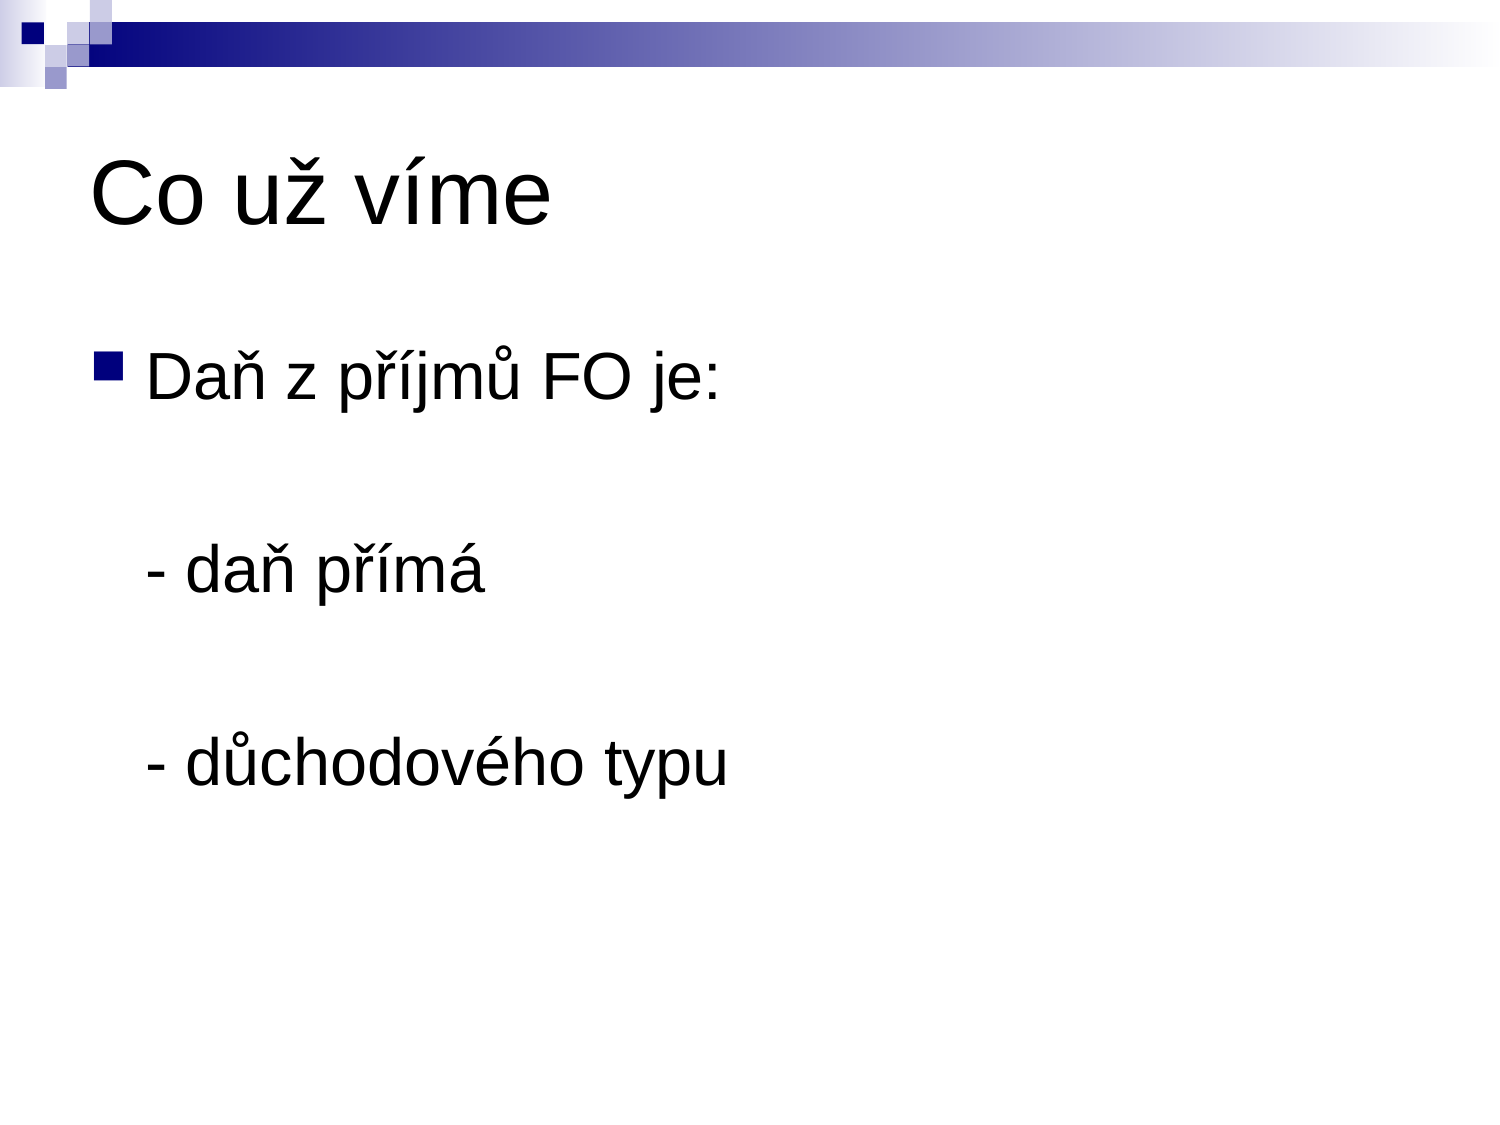

# Co už víme
Daň z příjmů FO je:
	- daň přímá
	- důchodového typu